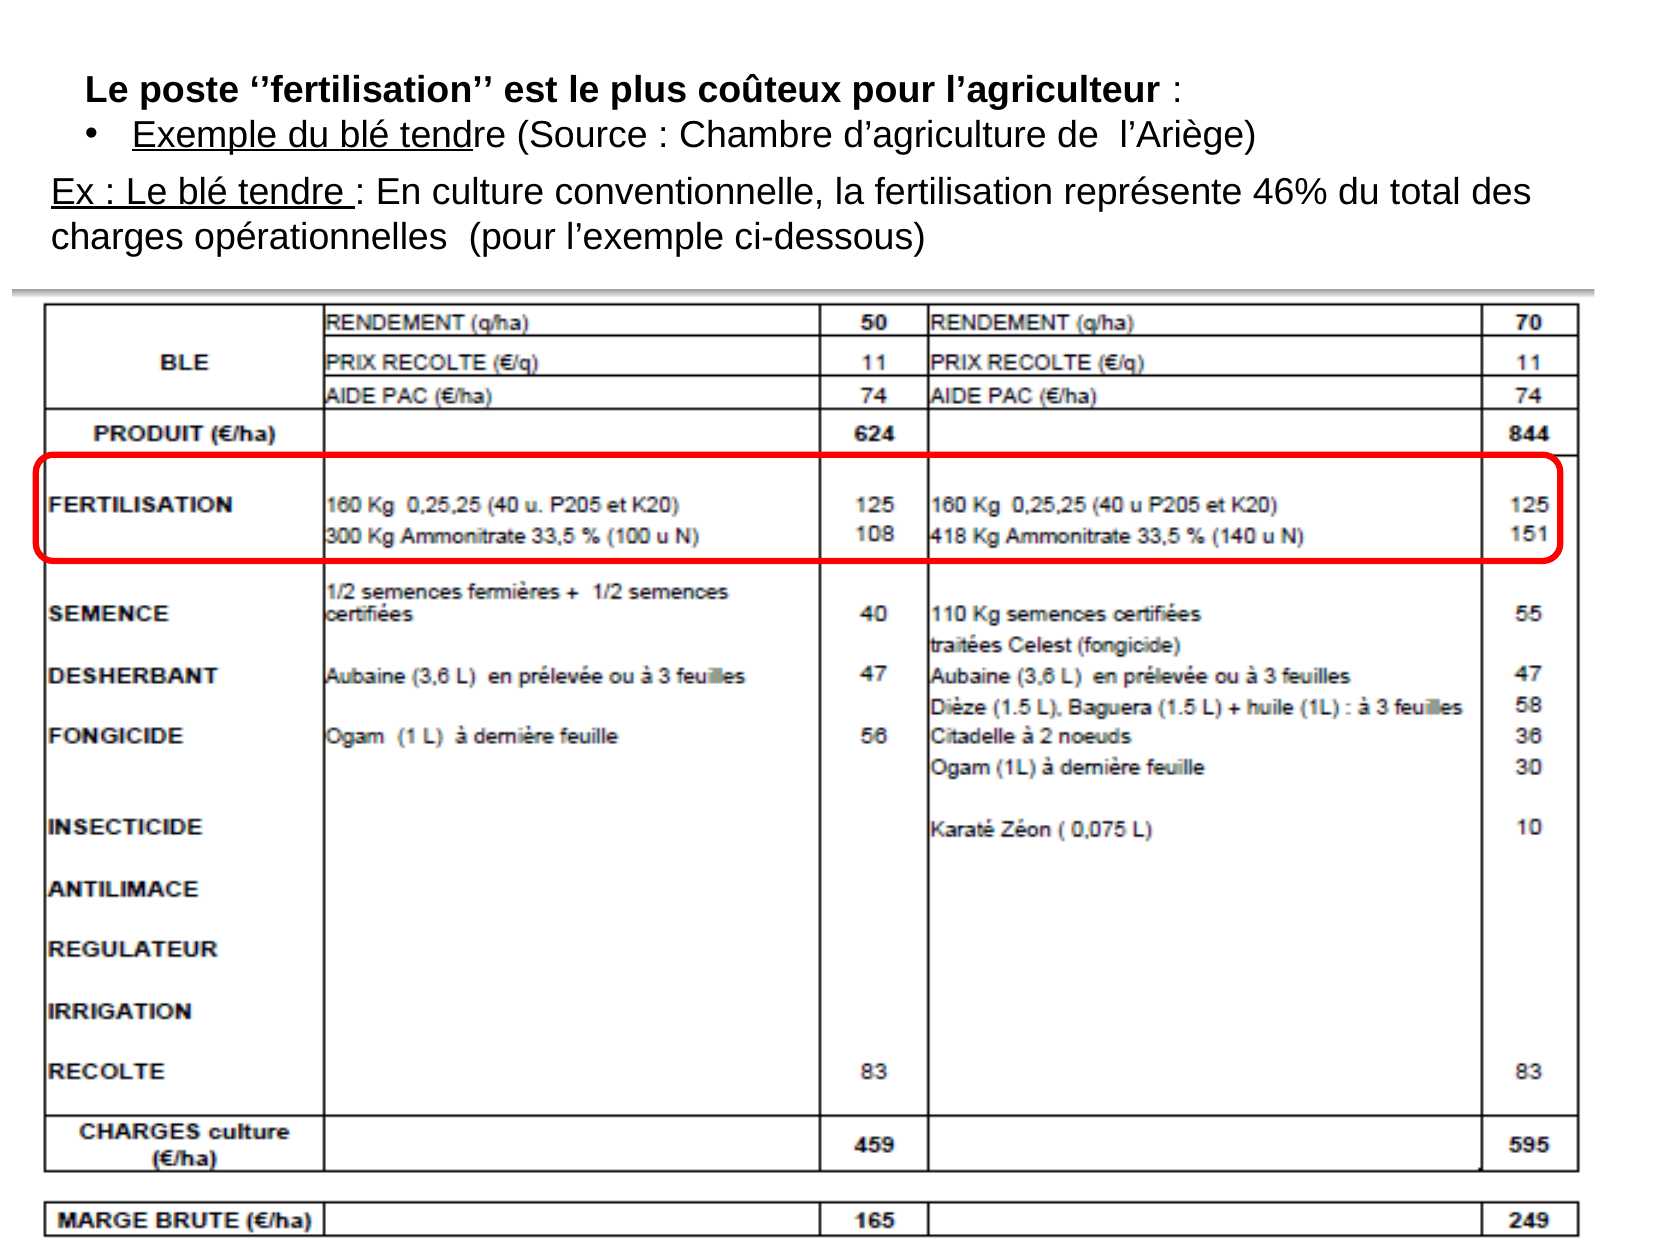

# Le poste ‘’fertilisation’’ est le plus coûteux pour l’agriculteur :
Exemple du blé tendre (Source : Chambre d’agriculture de l’Ariège)
Ex : Le blé tendre : En culture conventionnelle, la fertilisation représente 46% du total des charges opérationnelles (pour l’exemple ci-dessous)